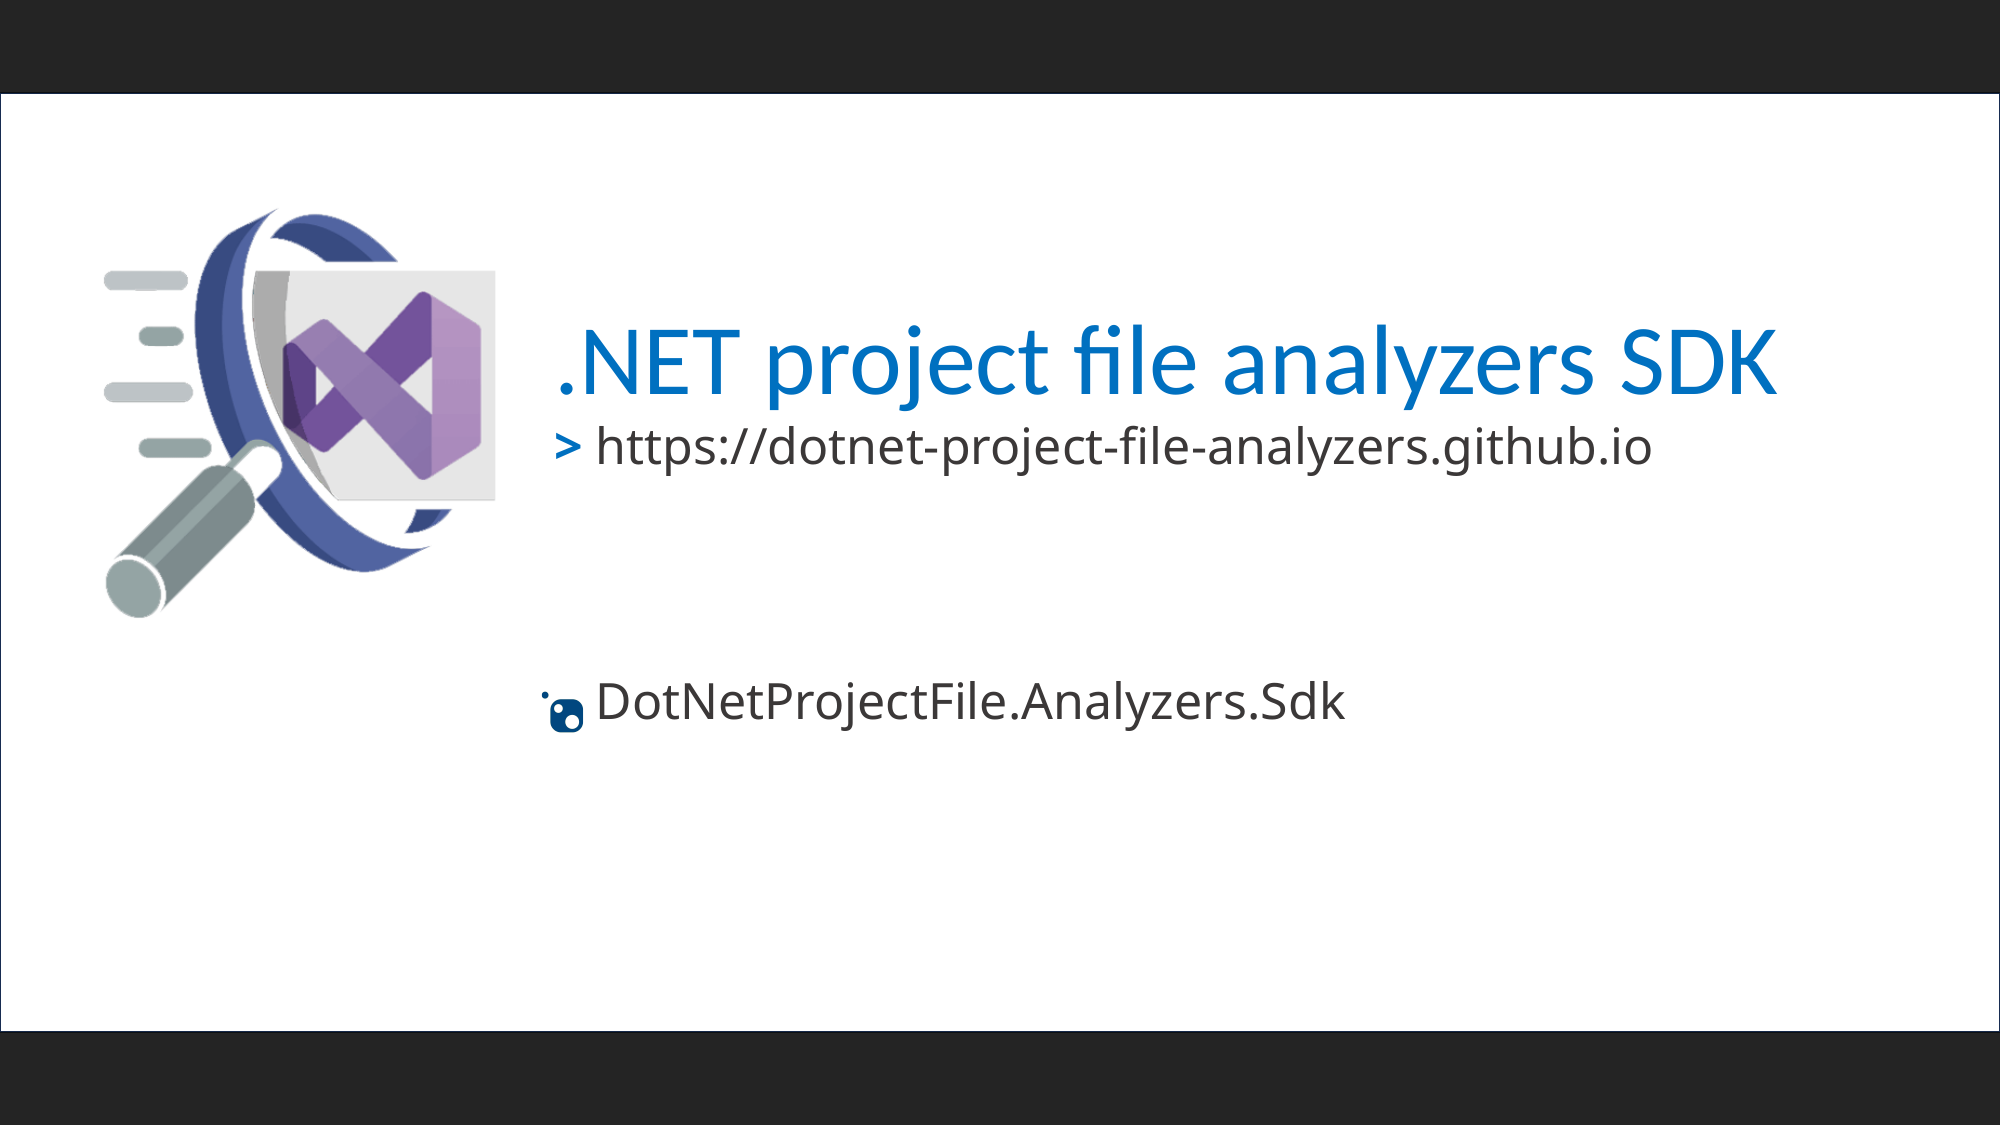

.NET project file analyzers SDK
> https://dotnet-project-file-analyzers.github.io
> DotNetProjectFile.Analyzers.Sdk